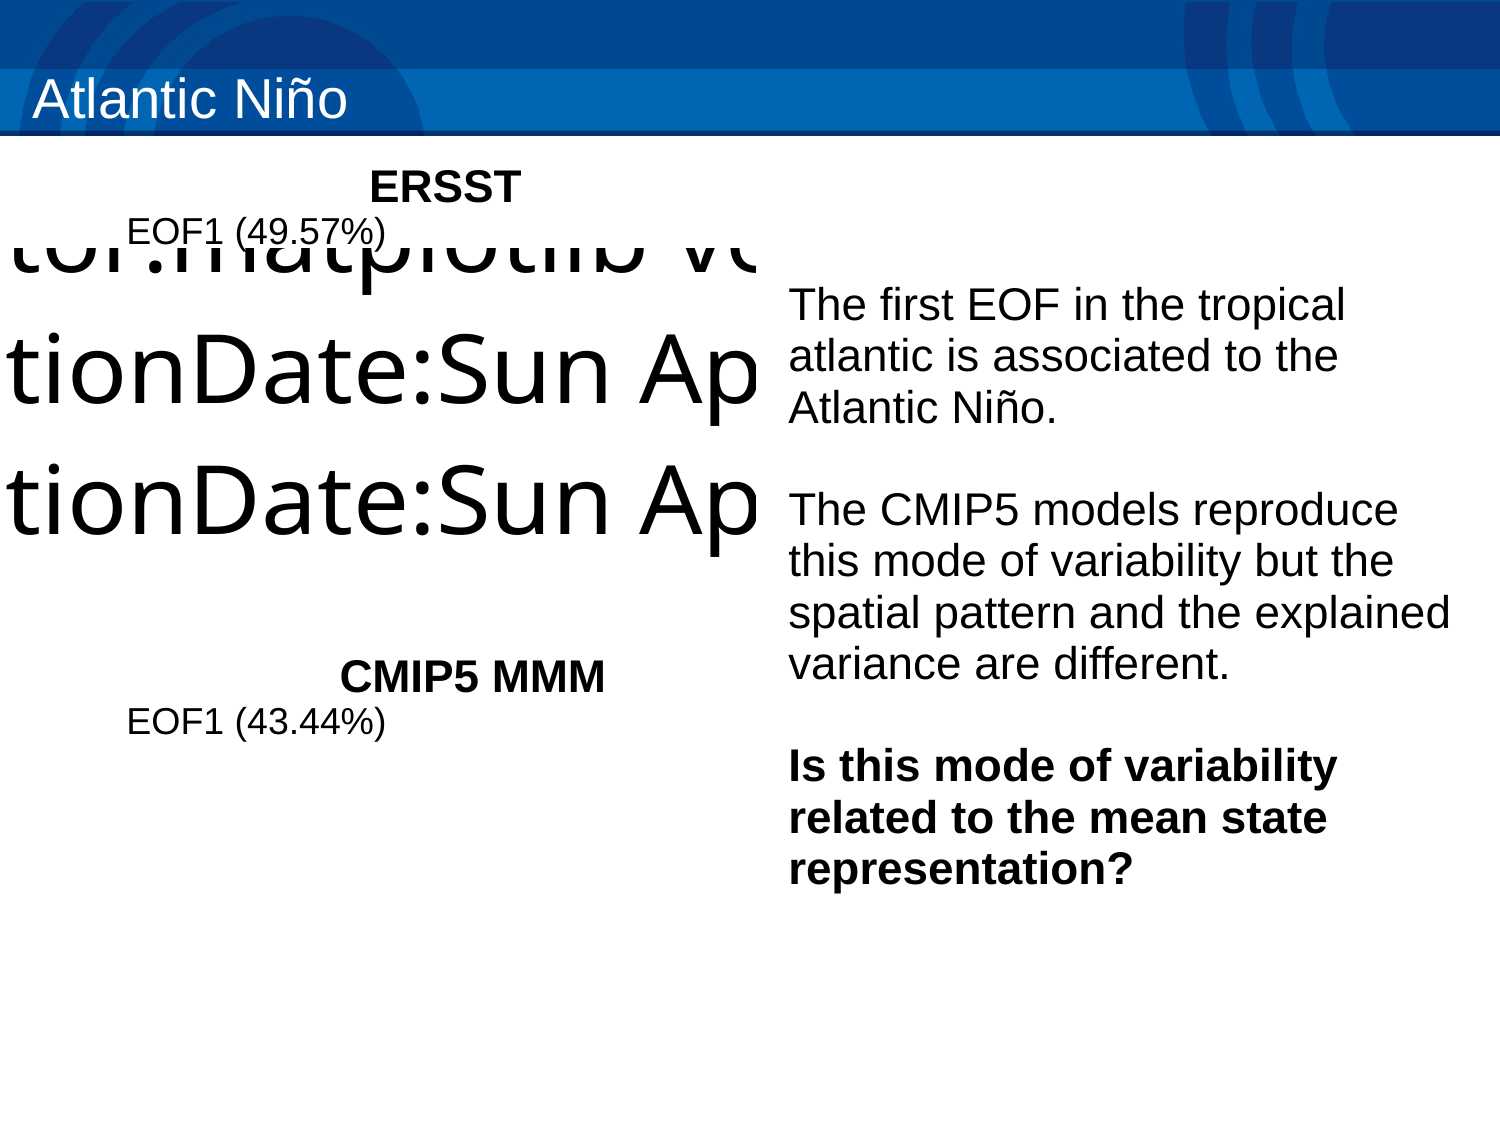

# Atlantic Niño
ERSST
EOF1 (49.57%)
The first EOF in the tropical atlantic is associated to the Atlantic Niño.
The CMIP5 models reproduce this mode of variability but the spatial pattern and the explained variance are different.
Is this mode of variability related to the mean state representation?
CMIP5 MMM
EOF1 (43.44%)